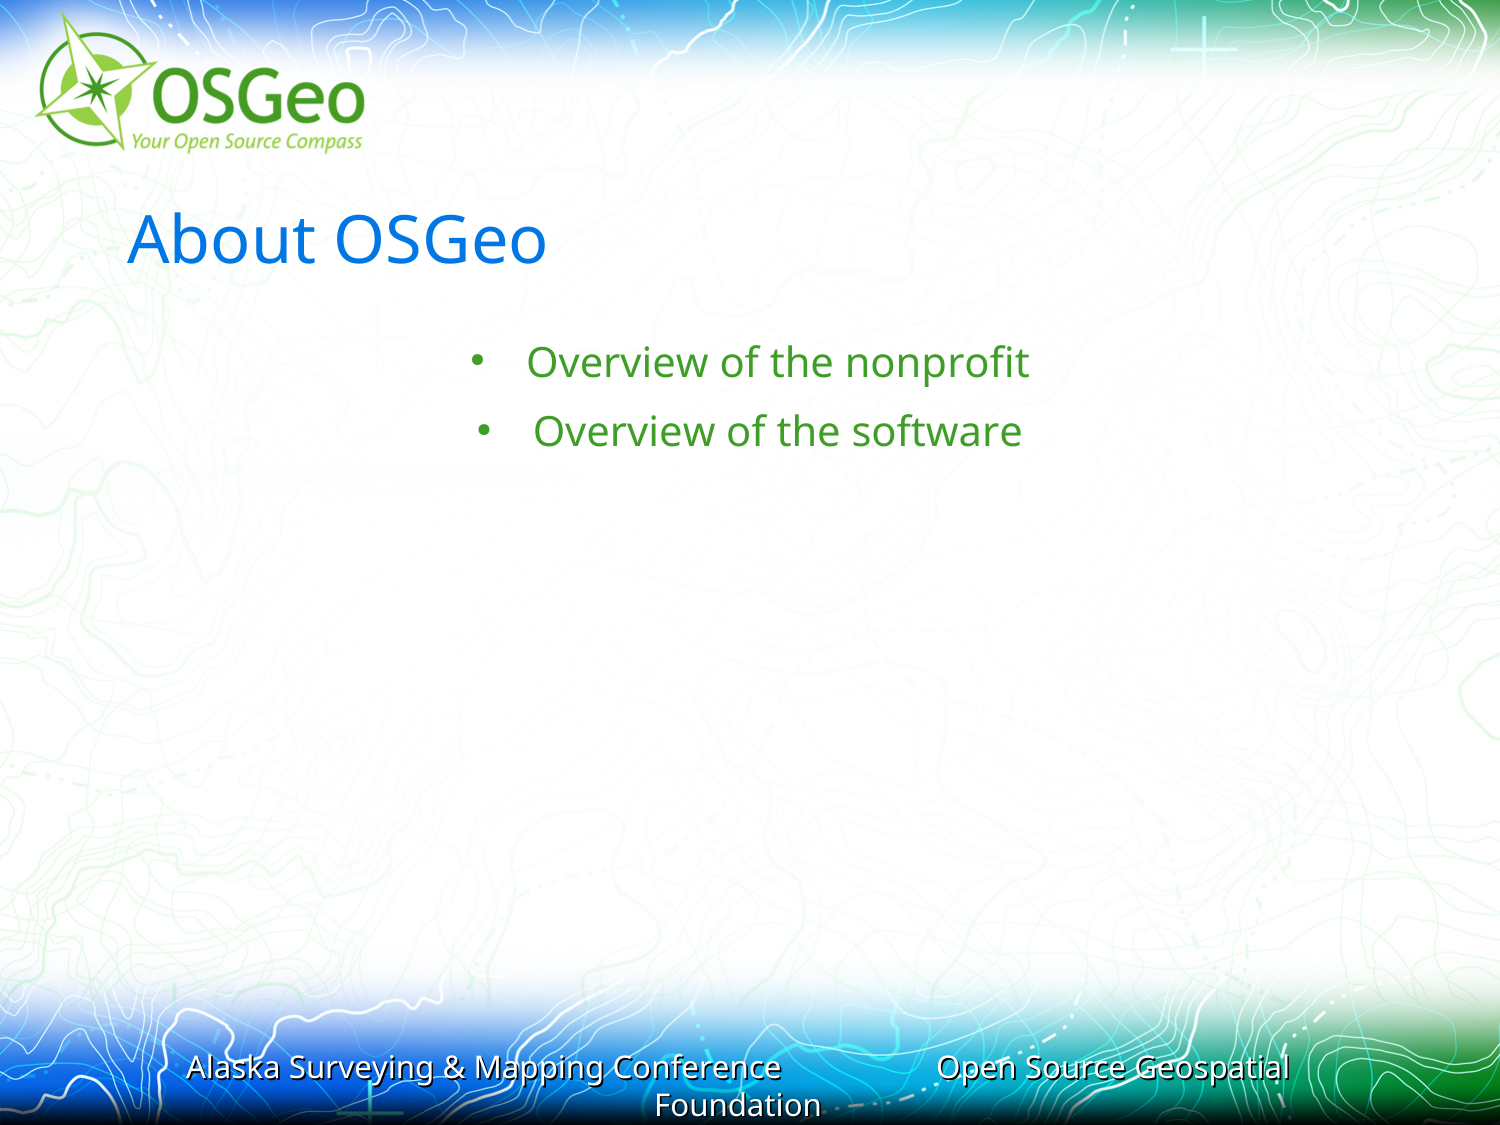

# About OSGeo
Overview of the nonprofit
Overview of the software